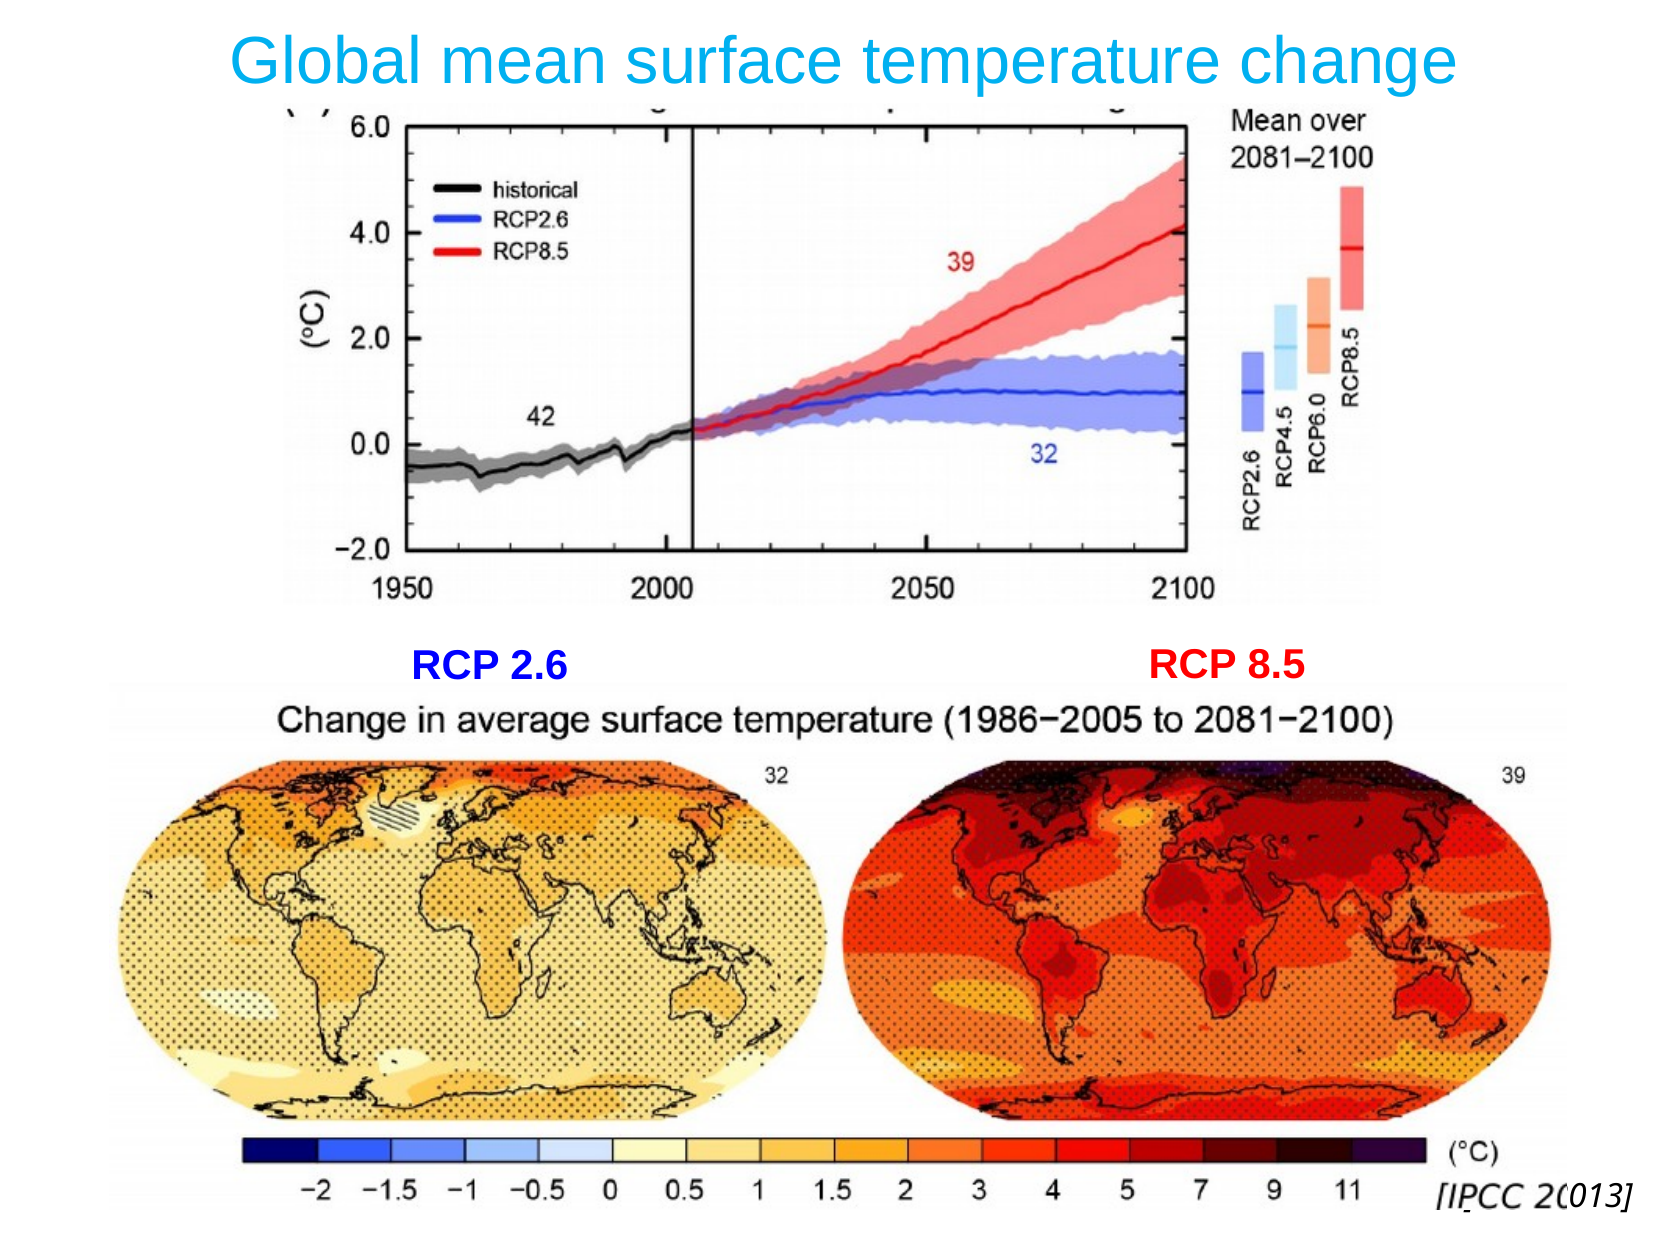

Global mean surface temperature change
RCP 8.5
RCP 2.6
[IPCC 2013]